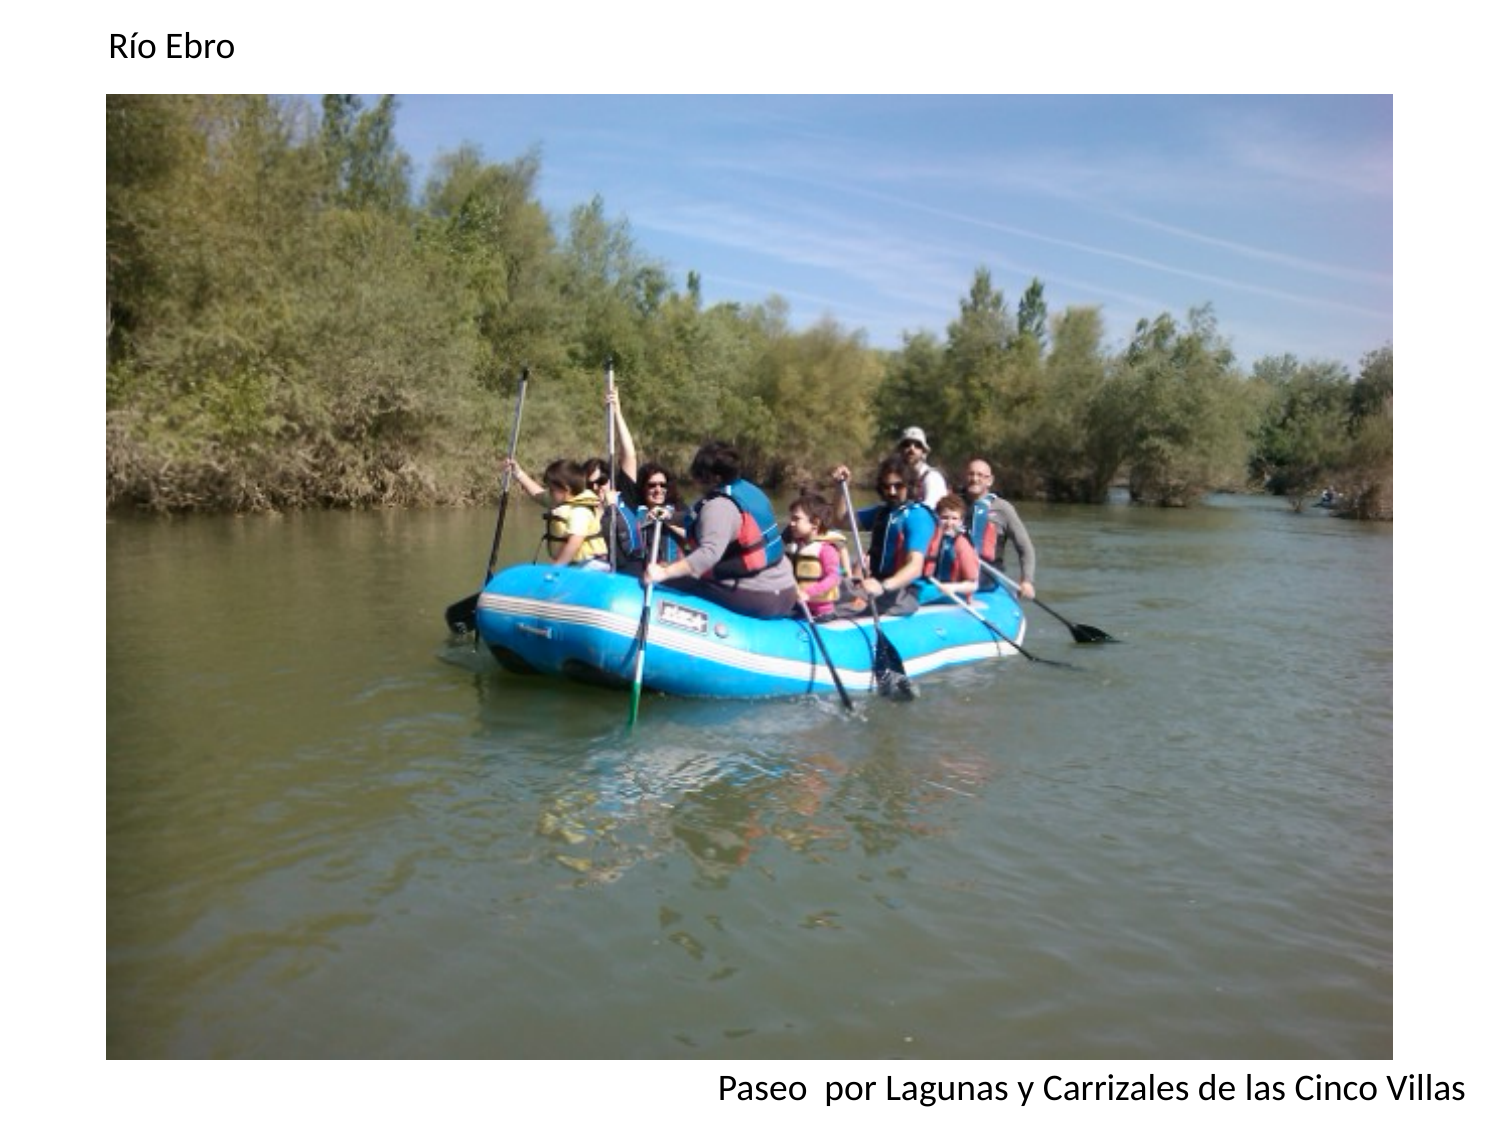

Río Ebro
Paseo por Lagunas y Carrizales de las Cinco Villas